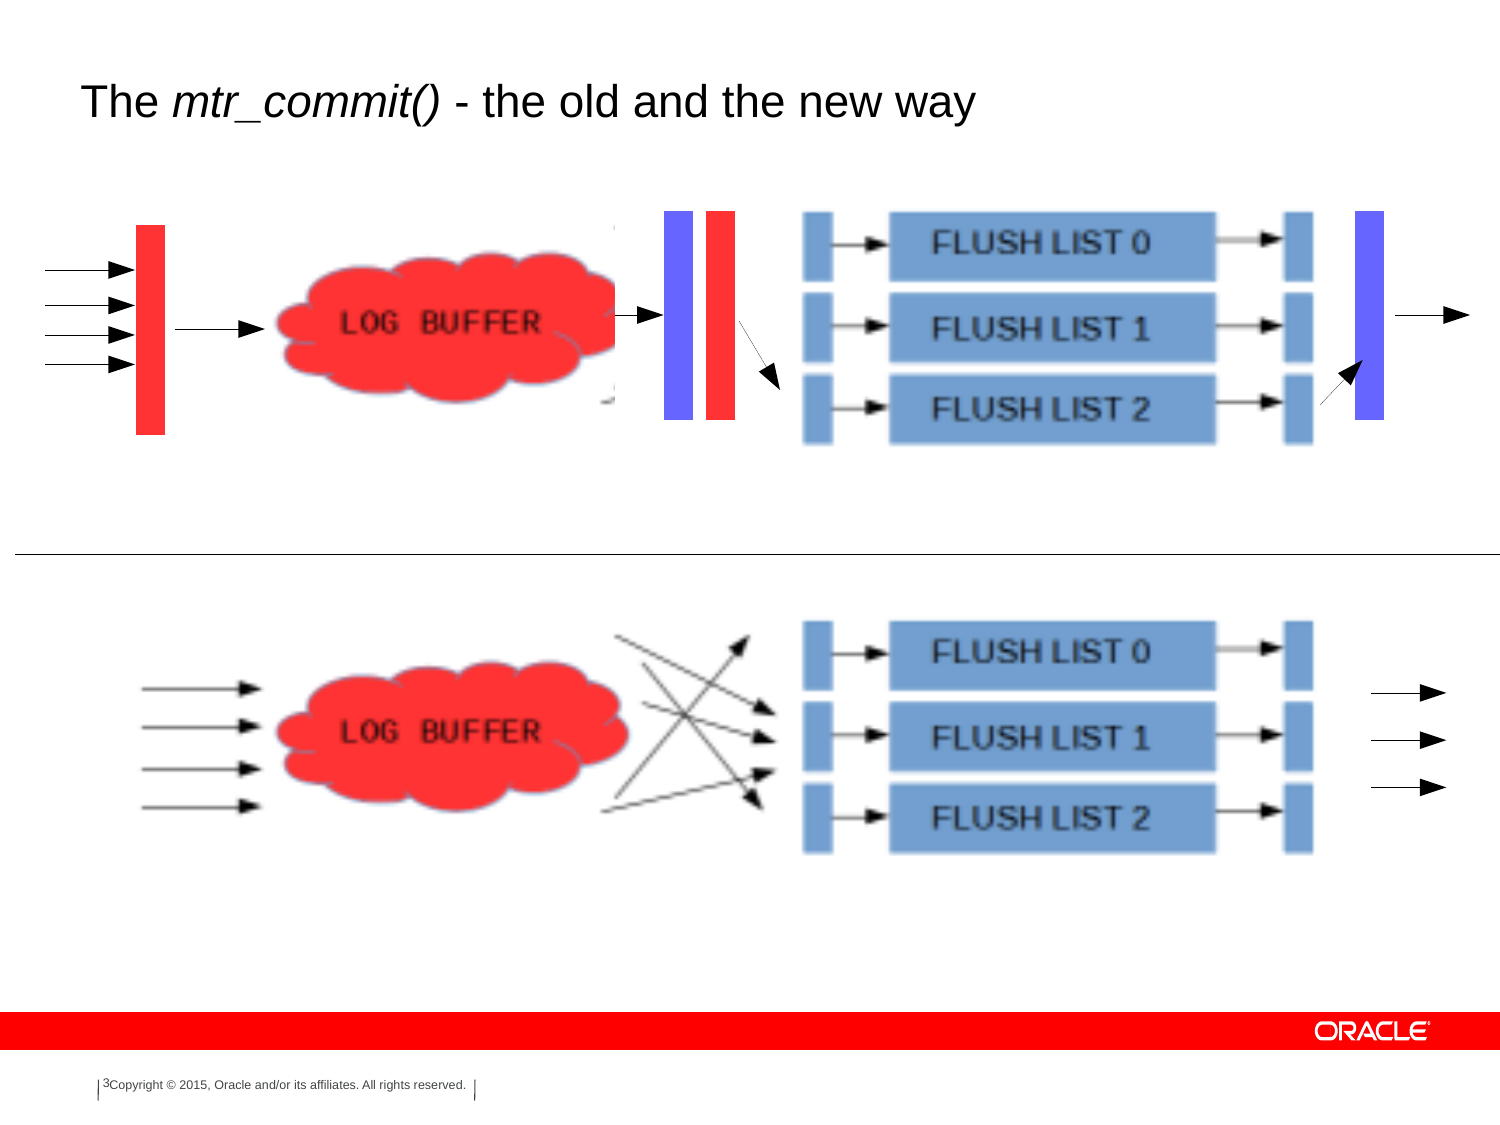

The mtr_commit() - the old and the new way